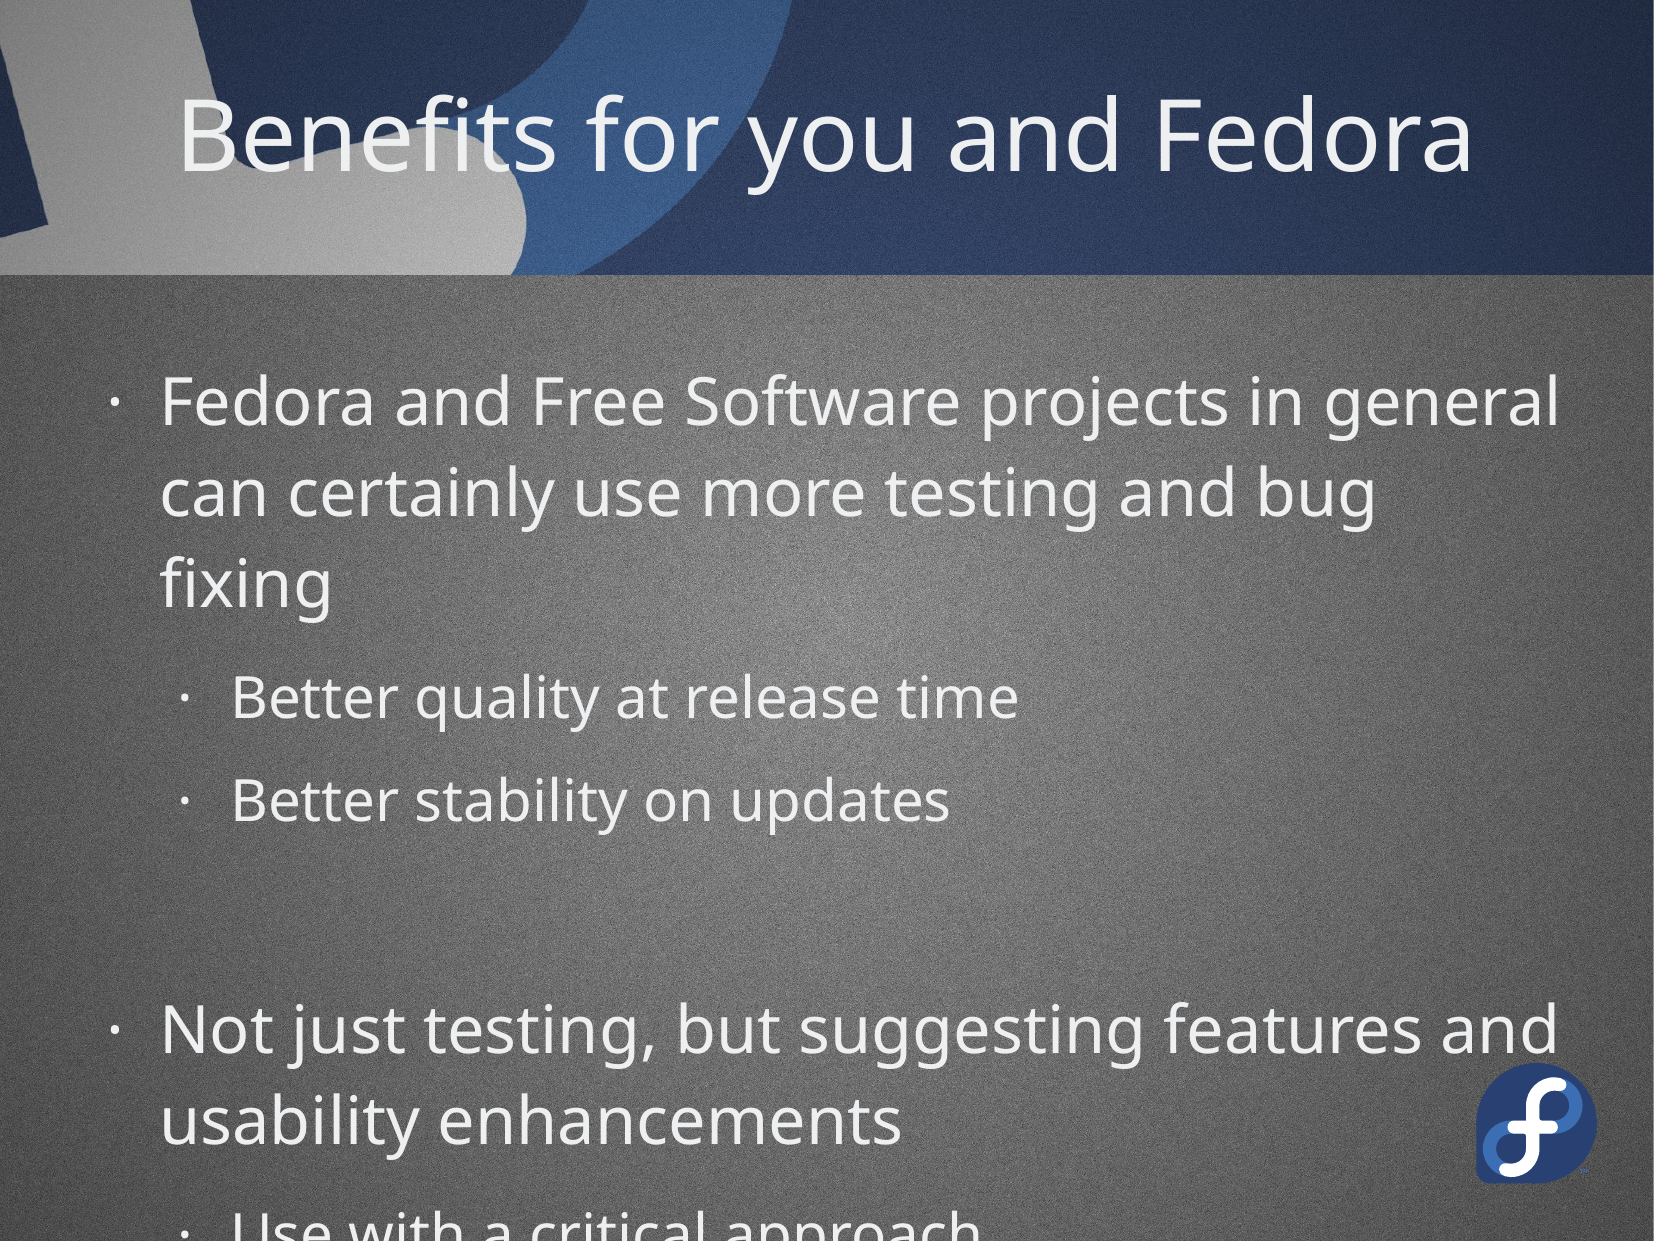

# Benefits for you and Fedora
Fedora and Free Software projects in general can certainly use more testing and bug fixing
Better quality at release time
Better stability on updates
Not just testing, but suggesting features and usability enhancements
Use with a critical approach